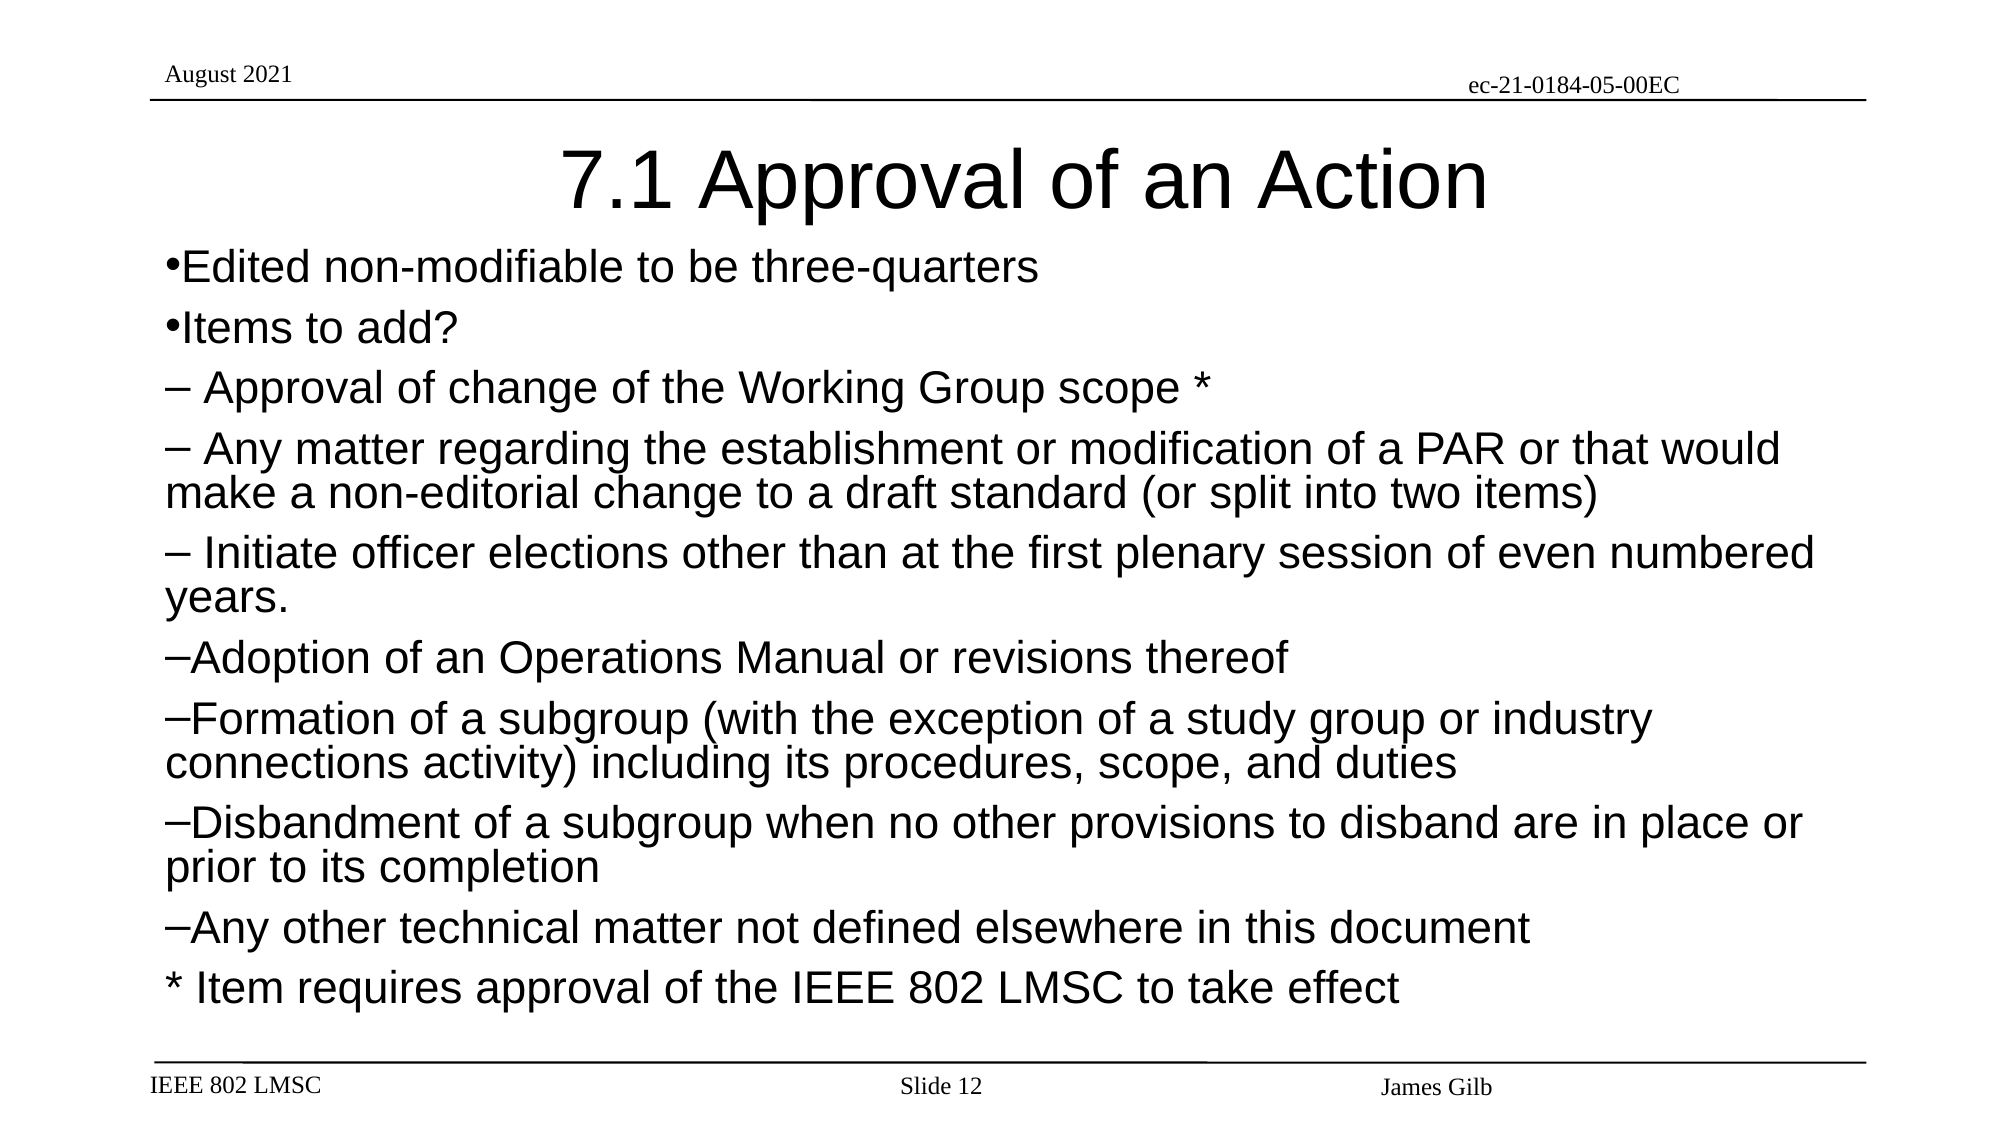

# 7.1 Approval of an Action
Edited non-modifiable to be three-quarters
Items to add?
 Approval of change of the Working Group scope *
 Any matter regarding the establishment or modification of a PAR or that would make a non-editorial change to a draft standard (or split into two items)
 Initiate officer elections other than at the first plenary session of even numbered years.
Adoption of an Operations Manual or revisions thereof
Formation of a subgroup (with the exception of a study group or industry connections activity) including its procedures, scope, and duties
Disbandment of a subgroup when no other provisions to disband are in place or prior to its completion
Any other technical matter not defined elsewhere in this document
* Item requires approval of the IEEE 802 LMSC to take effect
Slide 12